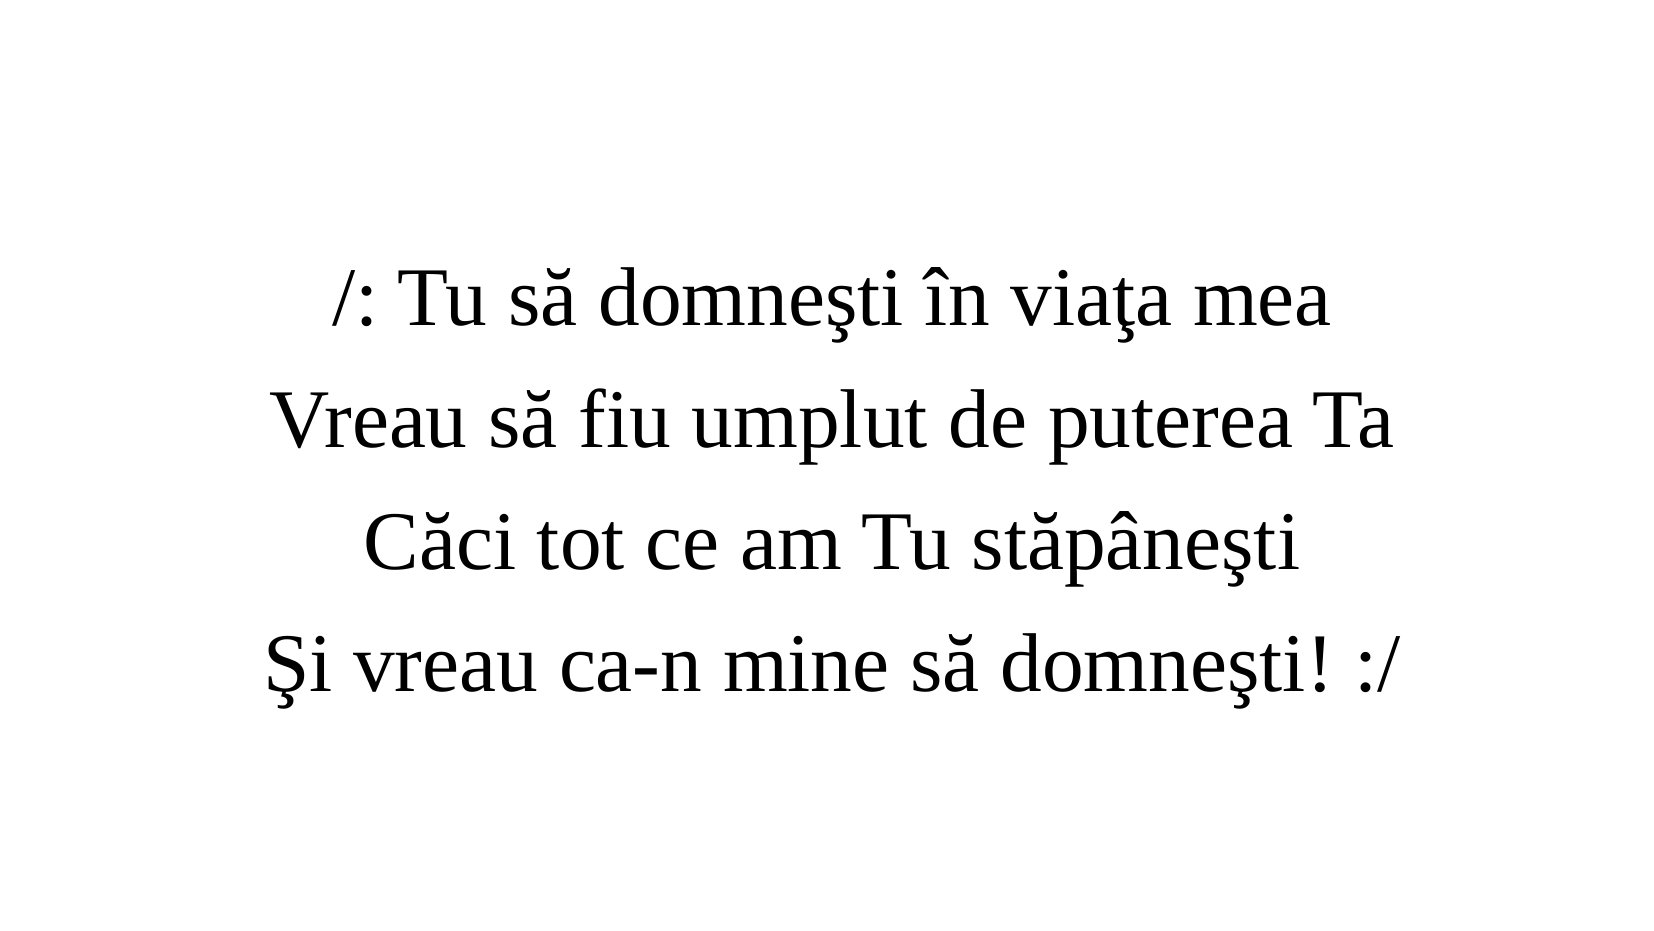

# /: Tu să domneşti în viaţa mea
Vreau să fiu umplut de puterea Ta
Căci tot ce am Tu stăpâneşti
Şi vreau ca-n mine să domneşti! :/